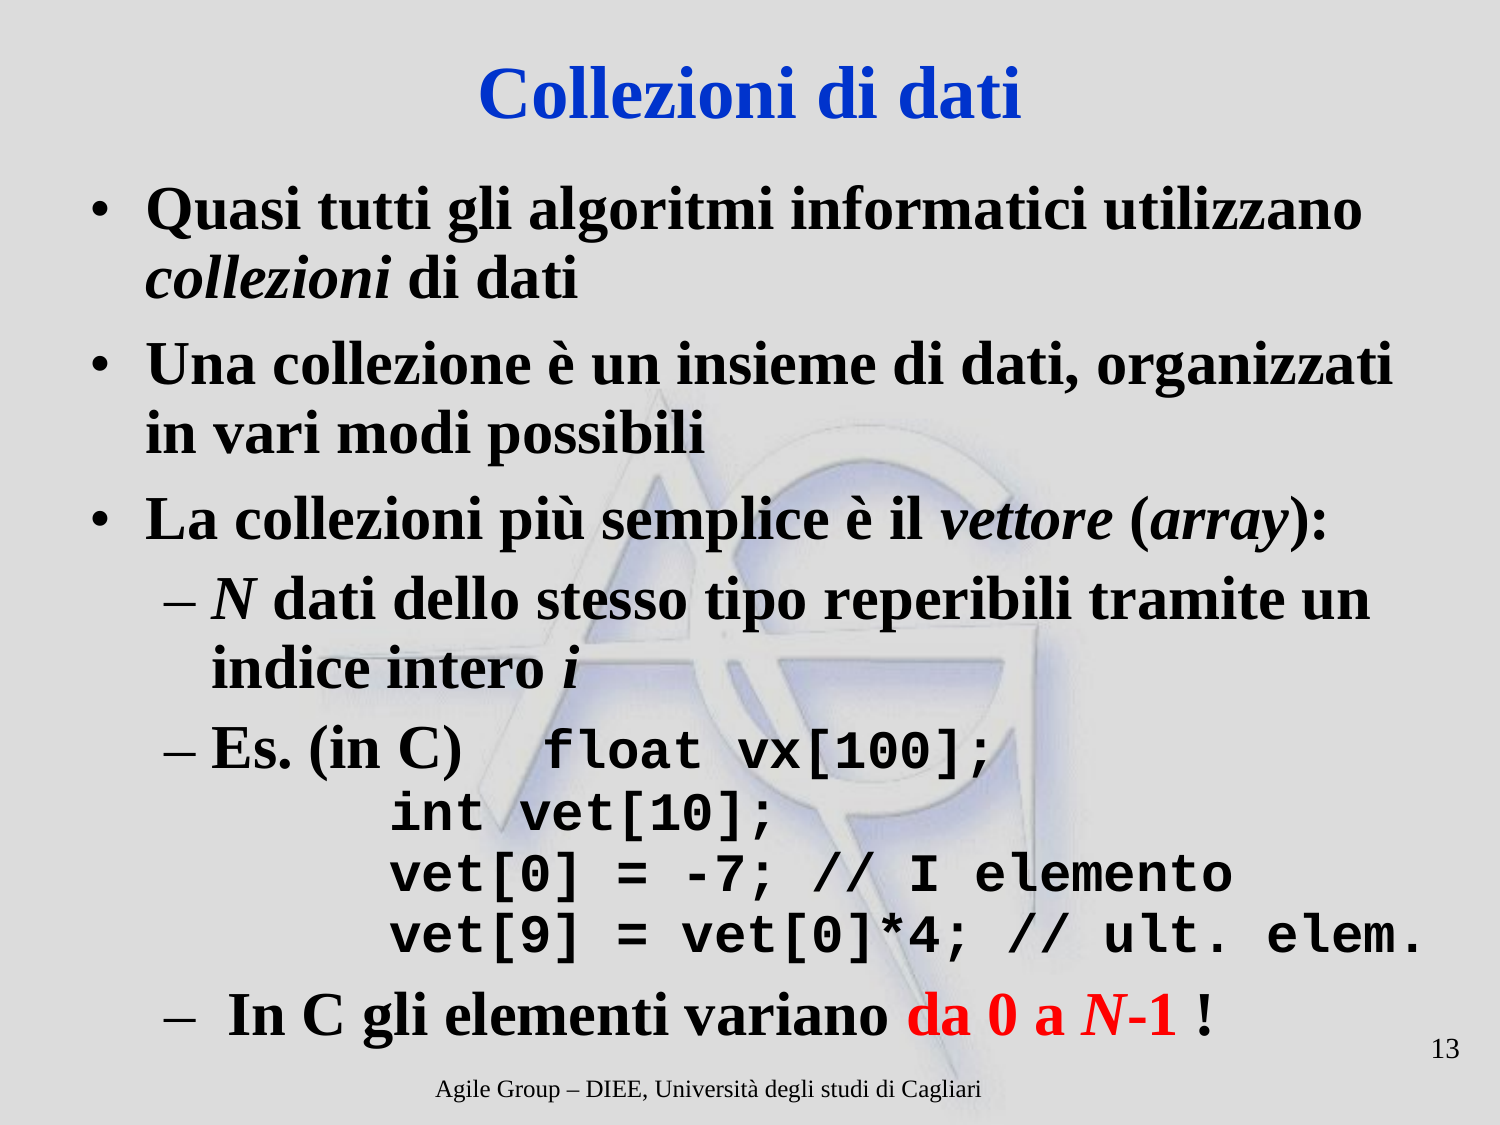

# Collezioni di dati
Quasi tutti gli algoritmi informatici utilizzano collezioni di dati
Una collezione è un insieme di dati, organizzati in vari modi possibili
La collezioni più semplice è il vettore (array):
N dati dello stesso tipo reperibili tramite un indice intero i
Es. (in C) float vx[100];
		int vet[10];
		vet[0] = -7; // I elemento
		vet[9] = vet[0]*4; // ult. elem.
 In C gli elementi variano da 0 a N-1 !
13